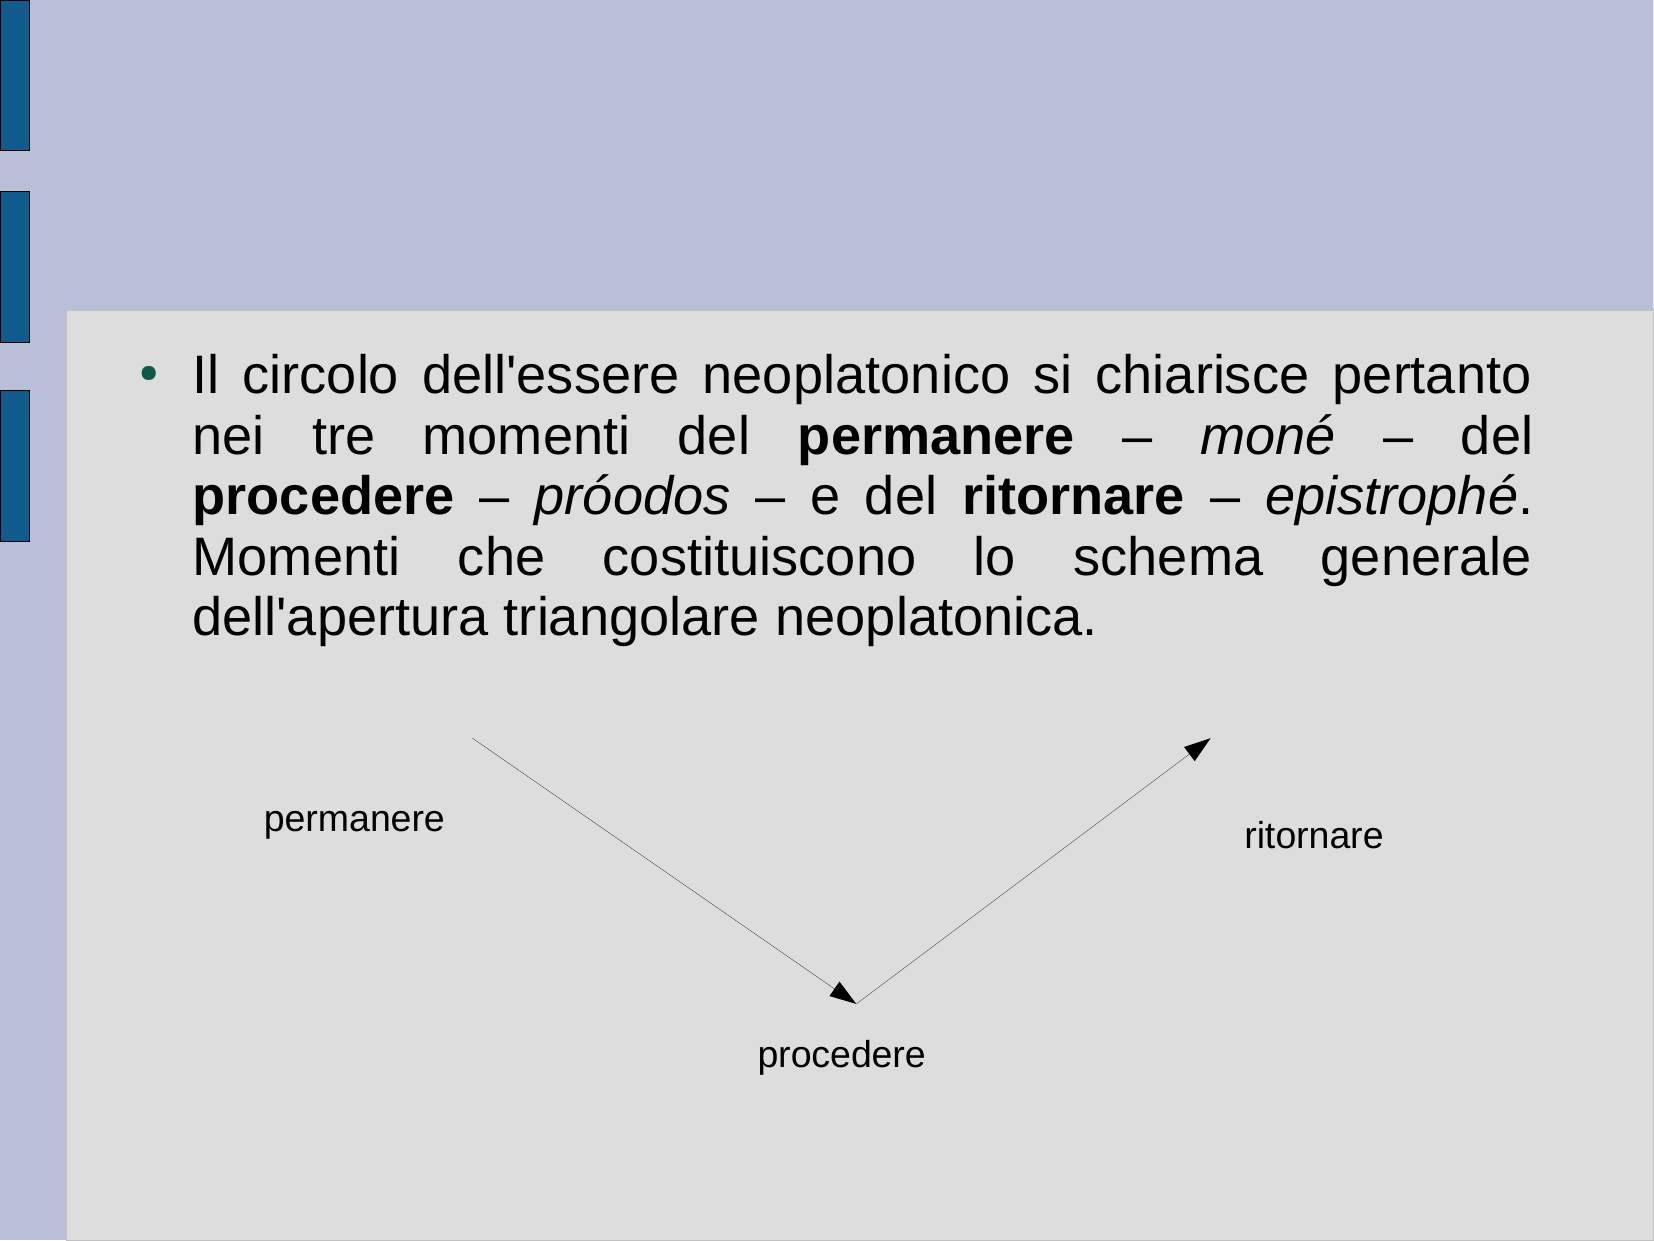

#
Il circolo dell'essere neoplatonico si chiarisce pertanto nei tre momenti del permanere – moné – del procedere – próodos – e del ritornare – epistrophé. Momenti che costituiscono lo schema generale dell'apertura triangolare neoplatonica.
permanere
ritornare
procedere